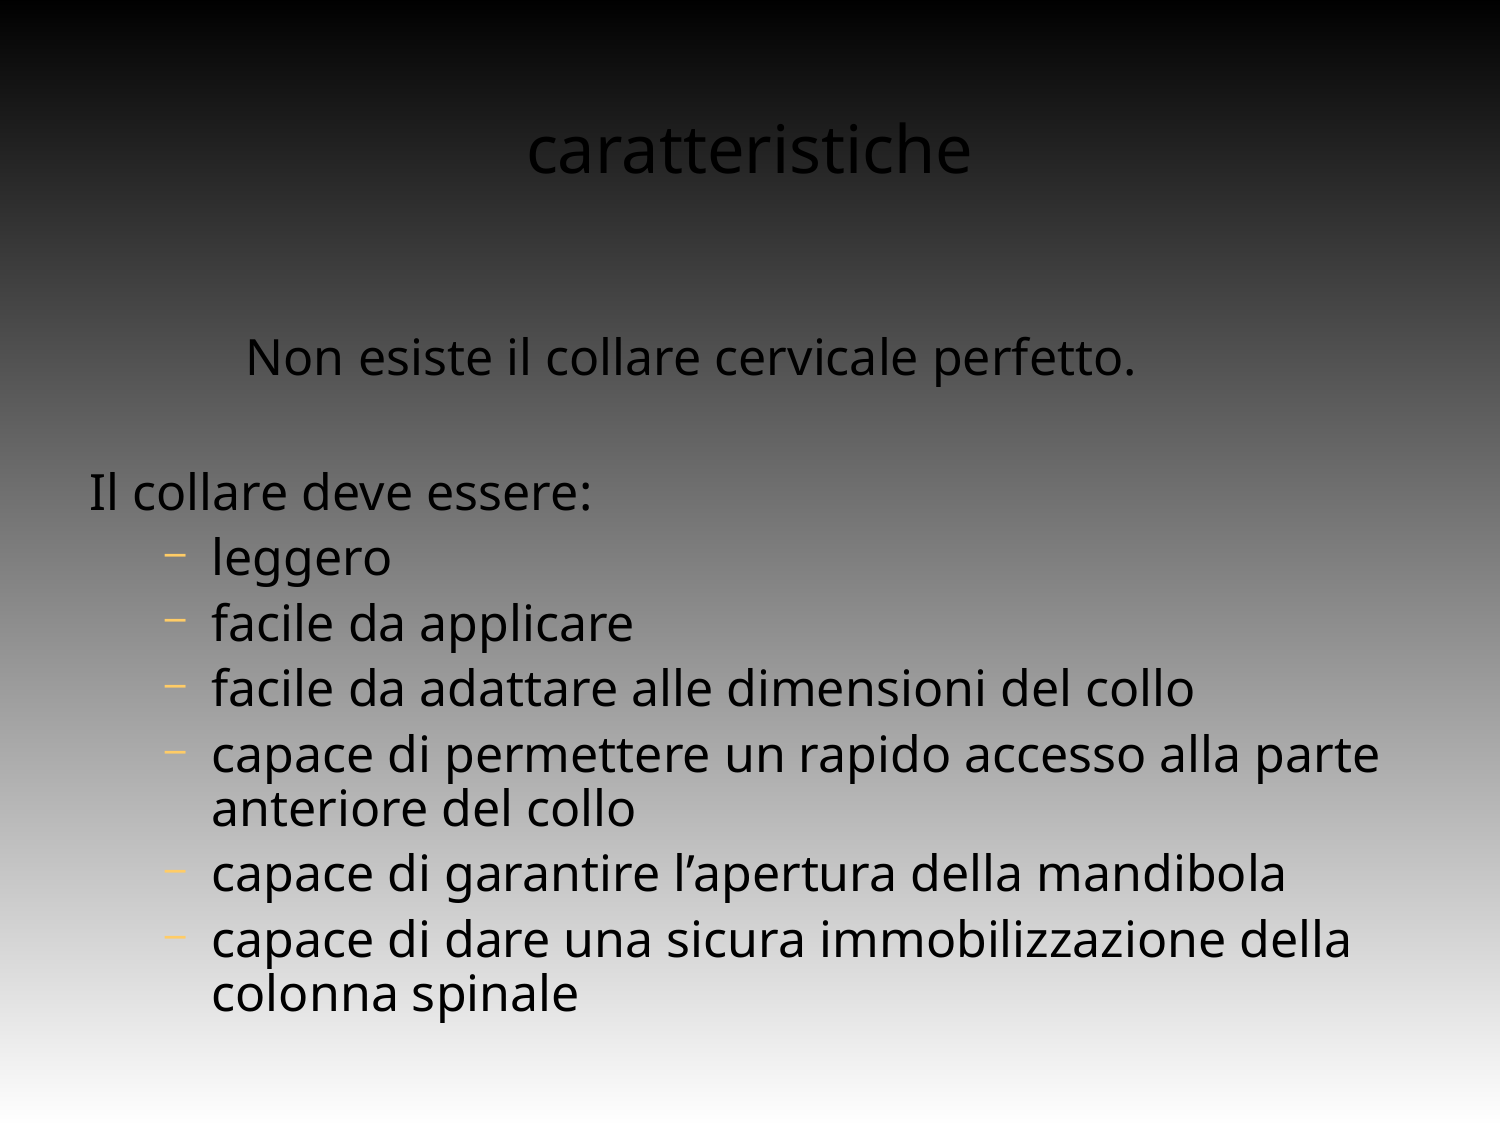

# caratteristiche
 Non esiste il collare cervicale perfetto.
Il collare deve essere:
leggero
facile da applicare
facile da adattare alle dimensioni del collo
capace di permettere un rapido accesso alla parte anteriore del collo
capace di garantire l’apertura della mandibola
capace di dare una sicura immobilizzazione della colonna spinale